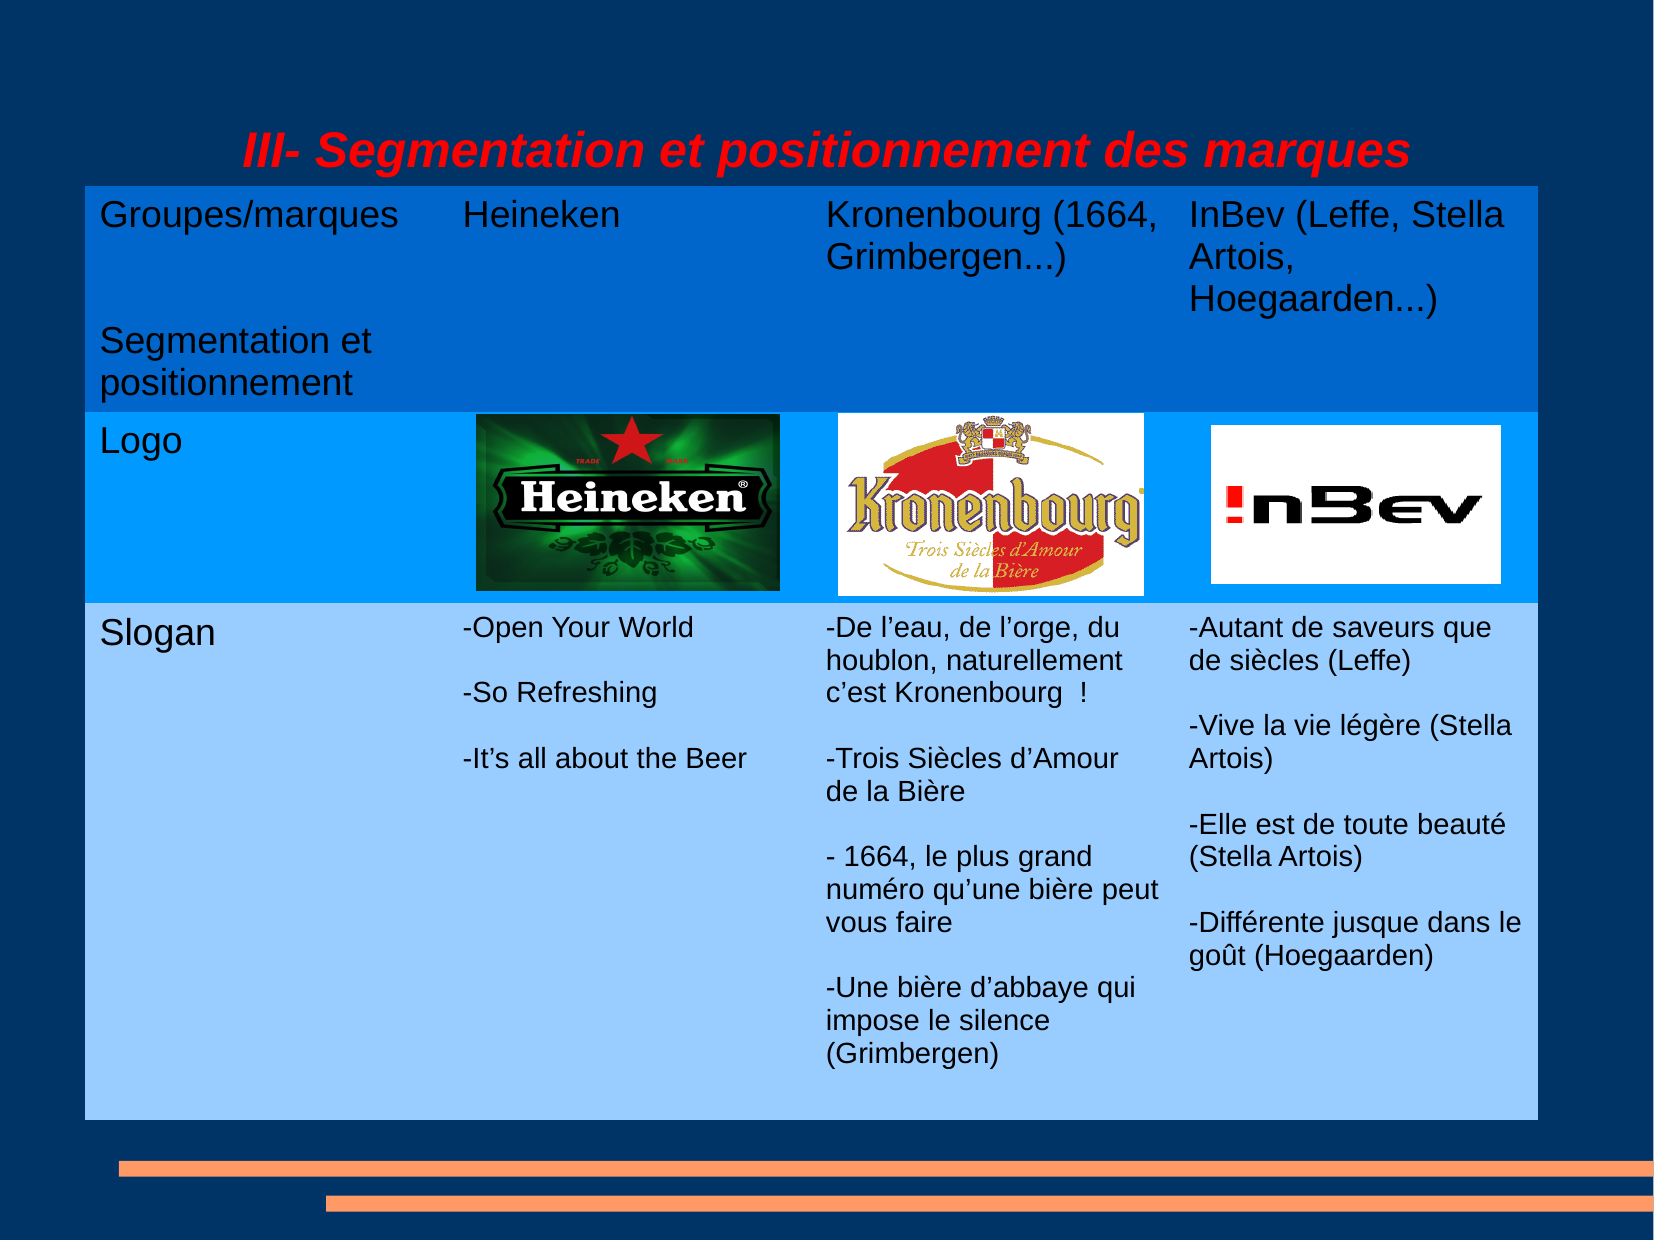

# III- Segmentation et positionnement des marques
| Groupes/marques Segmentation et positionnement | Heineken | Kronenbourg (1664, Grimbergen...) | InBev (Leffe, Stella Artois, Hoegaarden...) |
| --- | --- | --- | --- |
| Logo | | | |
| Slogan | -Open Your World -So Refreshing -It’s all about the Beer | -De l’eau, de l’orge, du houblon, naturellement c’est Kronenbourg  ! -Trois Siècles d’Amour de la Bière - 1664, le plus grand numéro qu’une bière peut vous faire  -Une bière d’abbaye qui impose le silence (Grimbergen) | -Autant de saveurs que de siècles (Leffe) -Vive la vie légère (Stella Artois) -Elle est de toute beauté (Stella Artois) -Différente jusque dans le goût (Hoegaarden) |